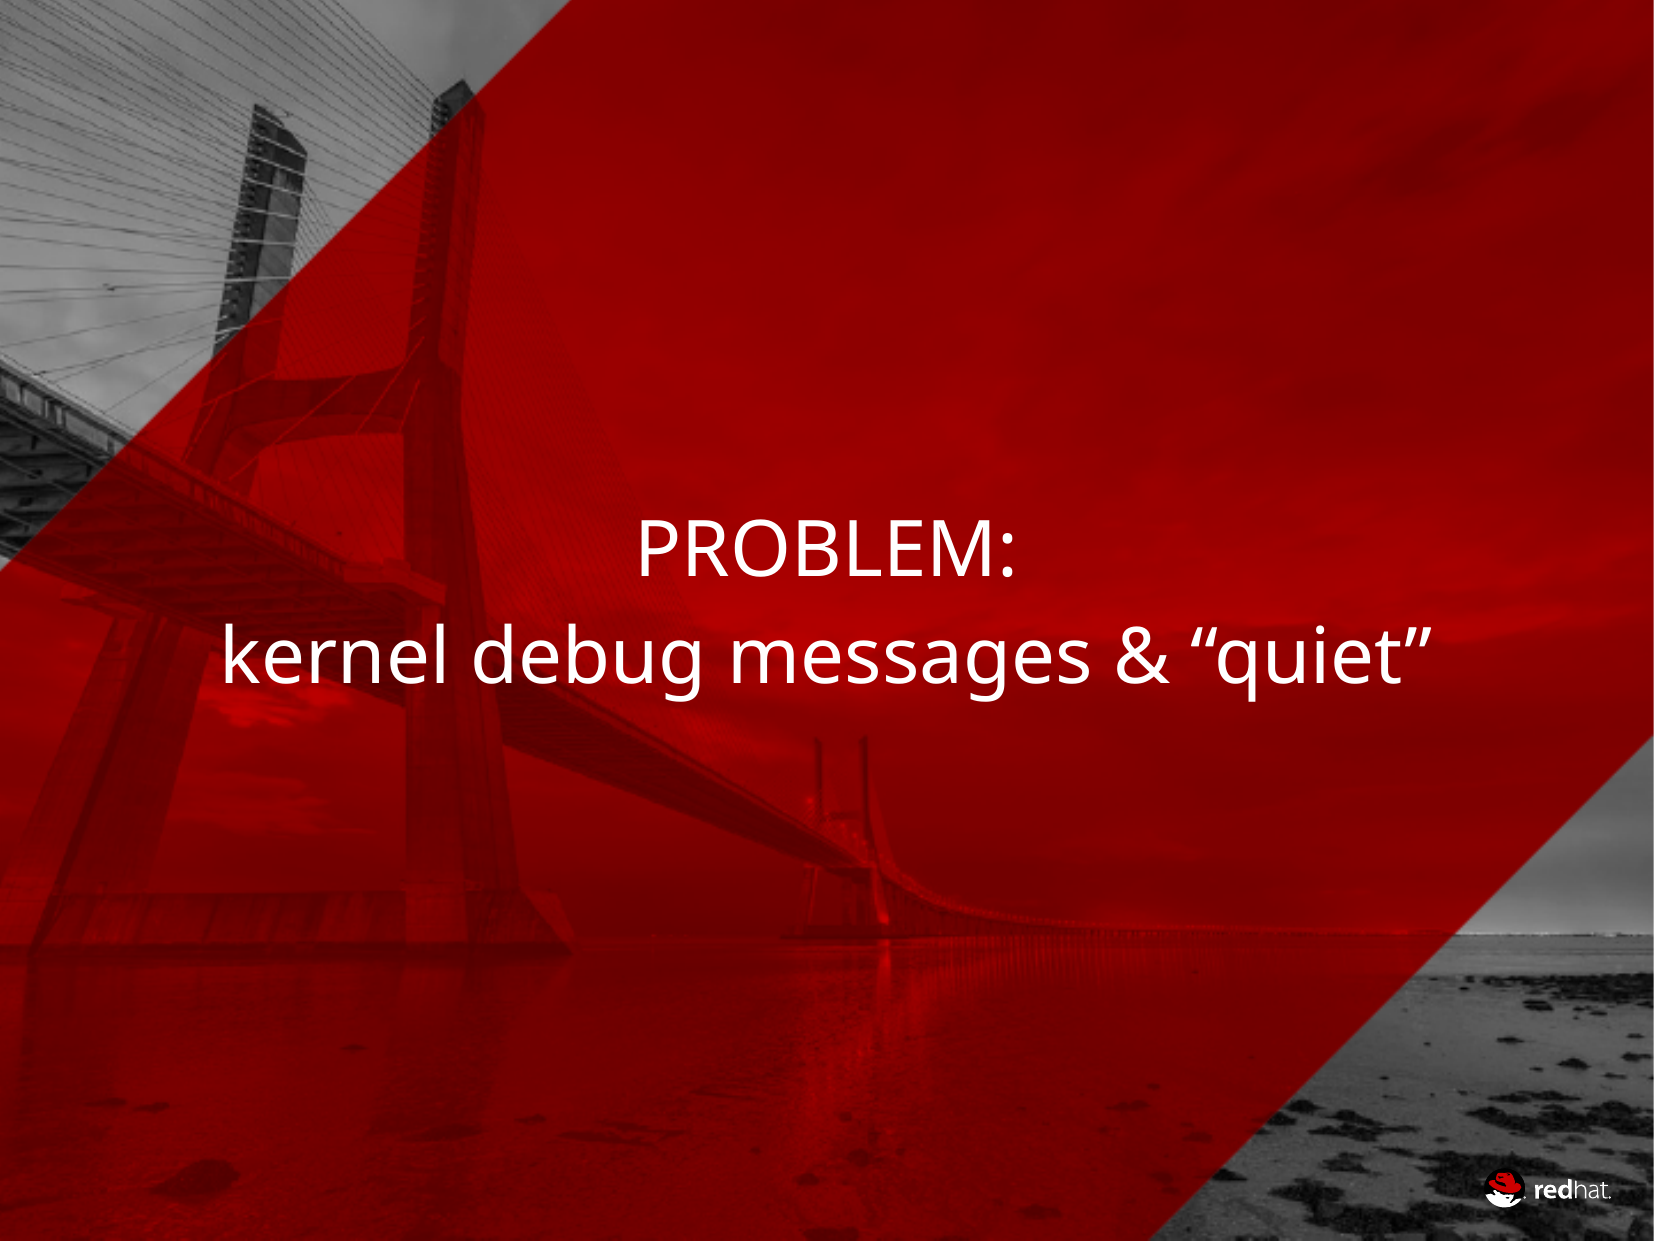

# PROBLEM: kernel debug messages & “quiet”